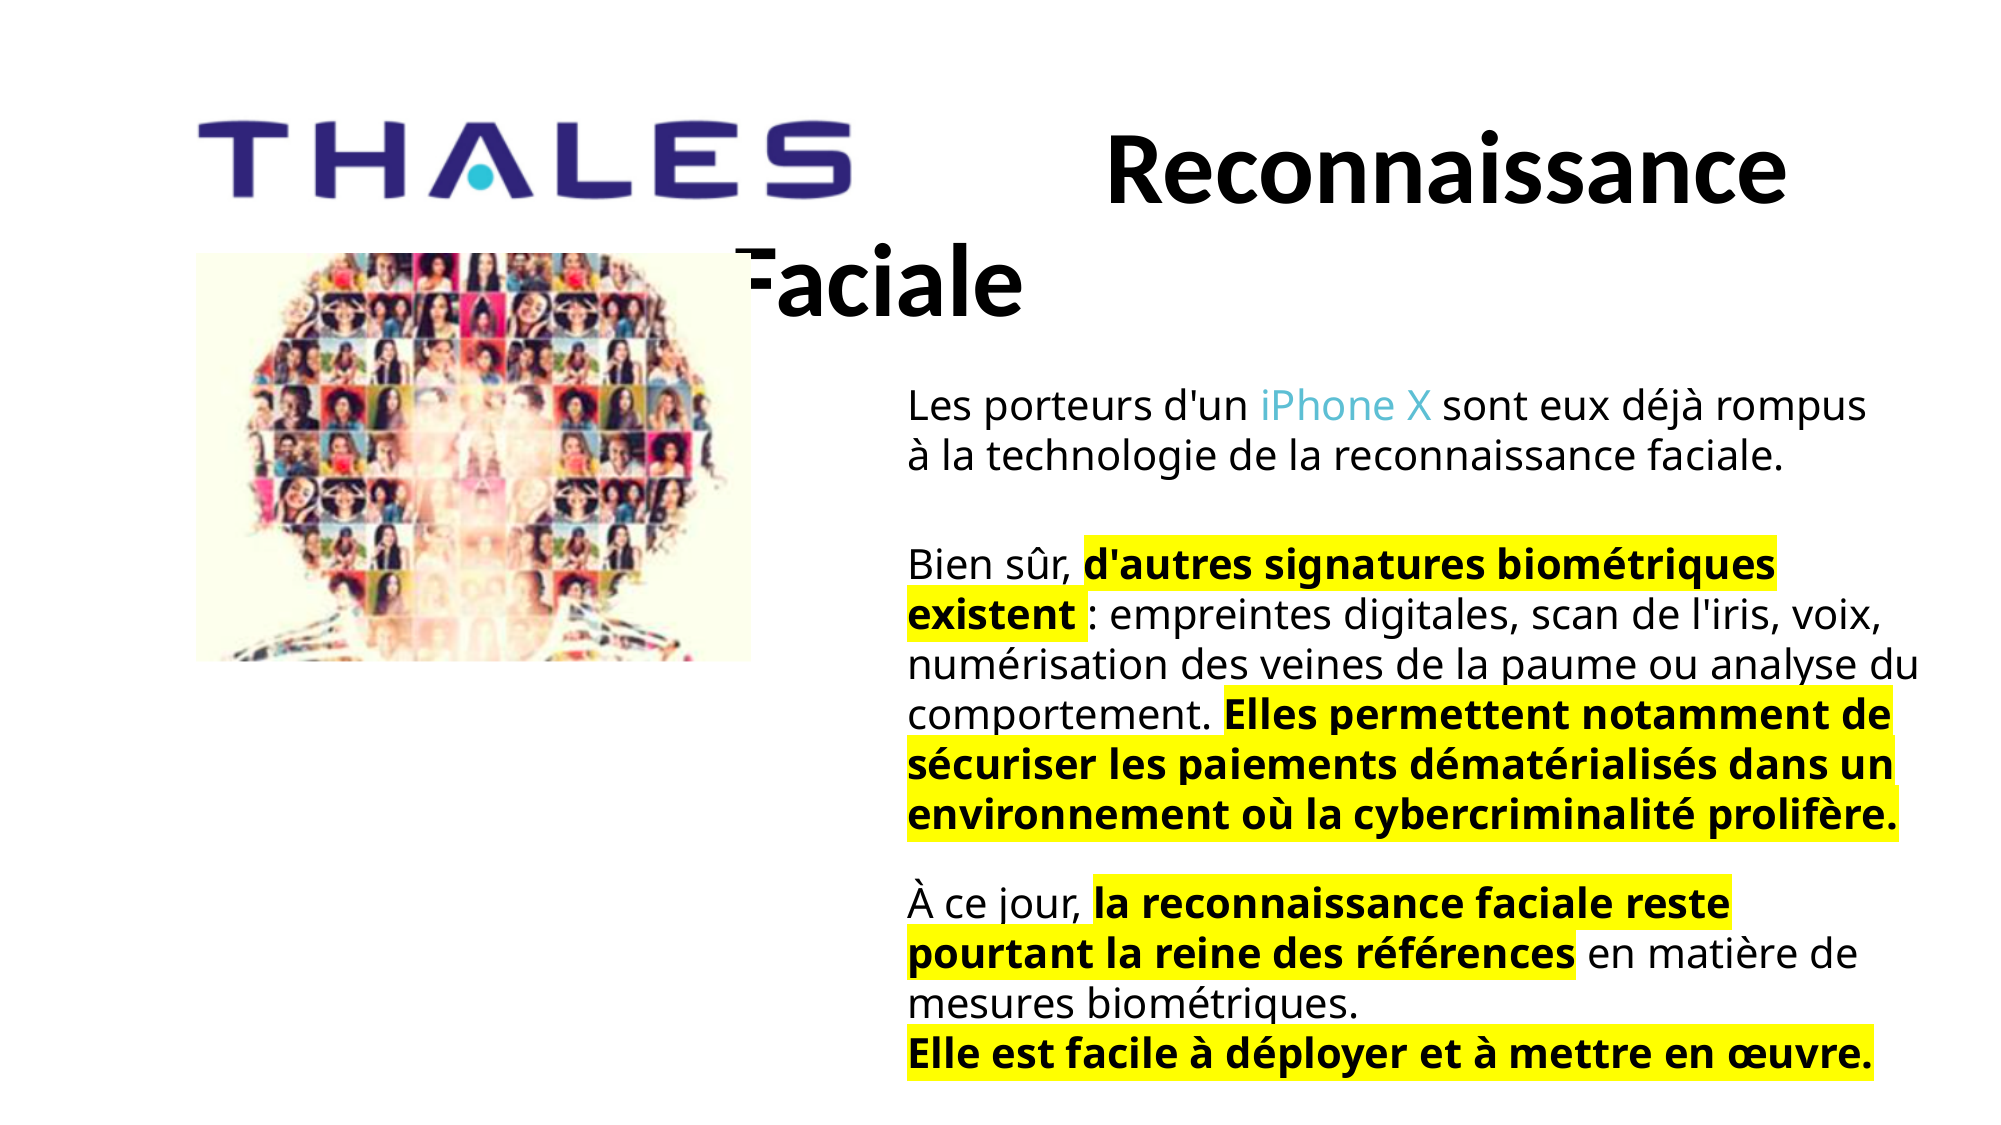

# Reconnaissance Faciale
Les porteurs d'un iPhone X sont eux déjà rompus à la technologie de la reconnaissance faciale.
Bien sûr, d'autres signatures biométriques existent : empreintes digitales, scan de l'iris, voix, numérisation des veines de la paume ou analyse du comportement. Elles permettent notamment de sécuriser les paiements dématérialisés dans un environnement où la cybercriminalité prolifère.
À ce jour, la reconnaissance faciale reste pourtant la reine des références en matière de mesures biométriques.
Elle est facile à déployer et à mettre en œuvre.